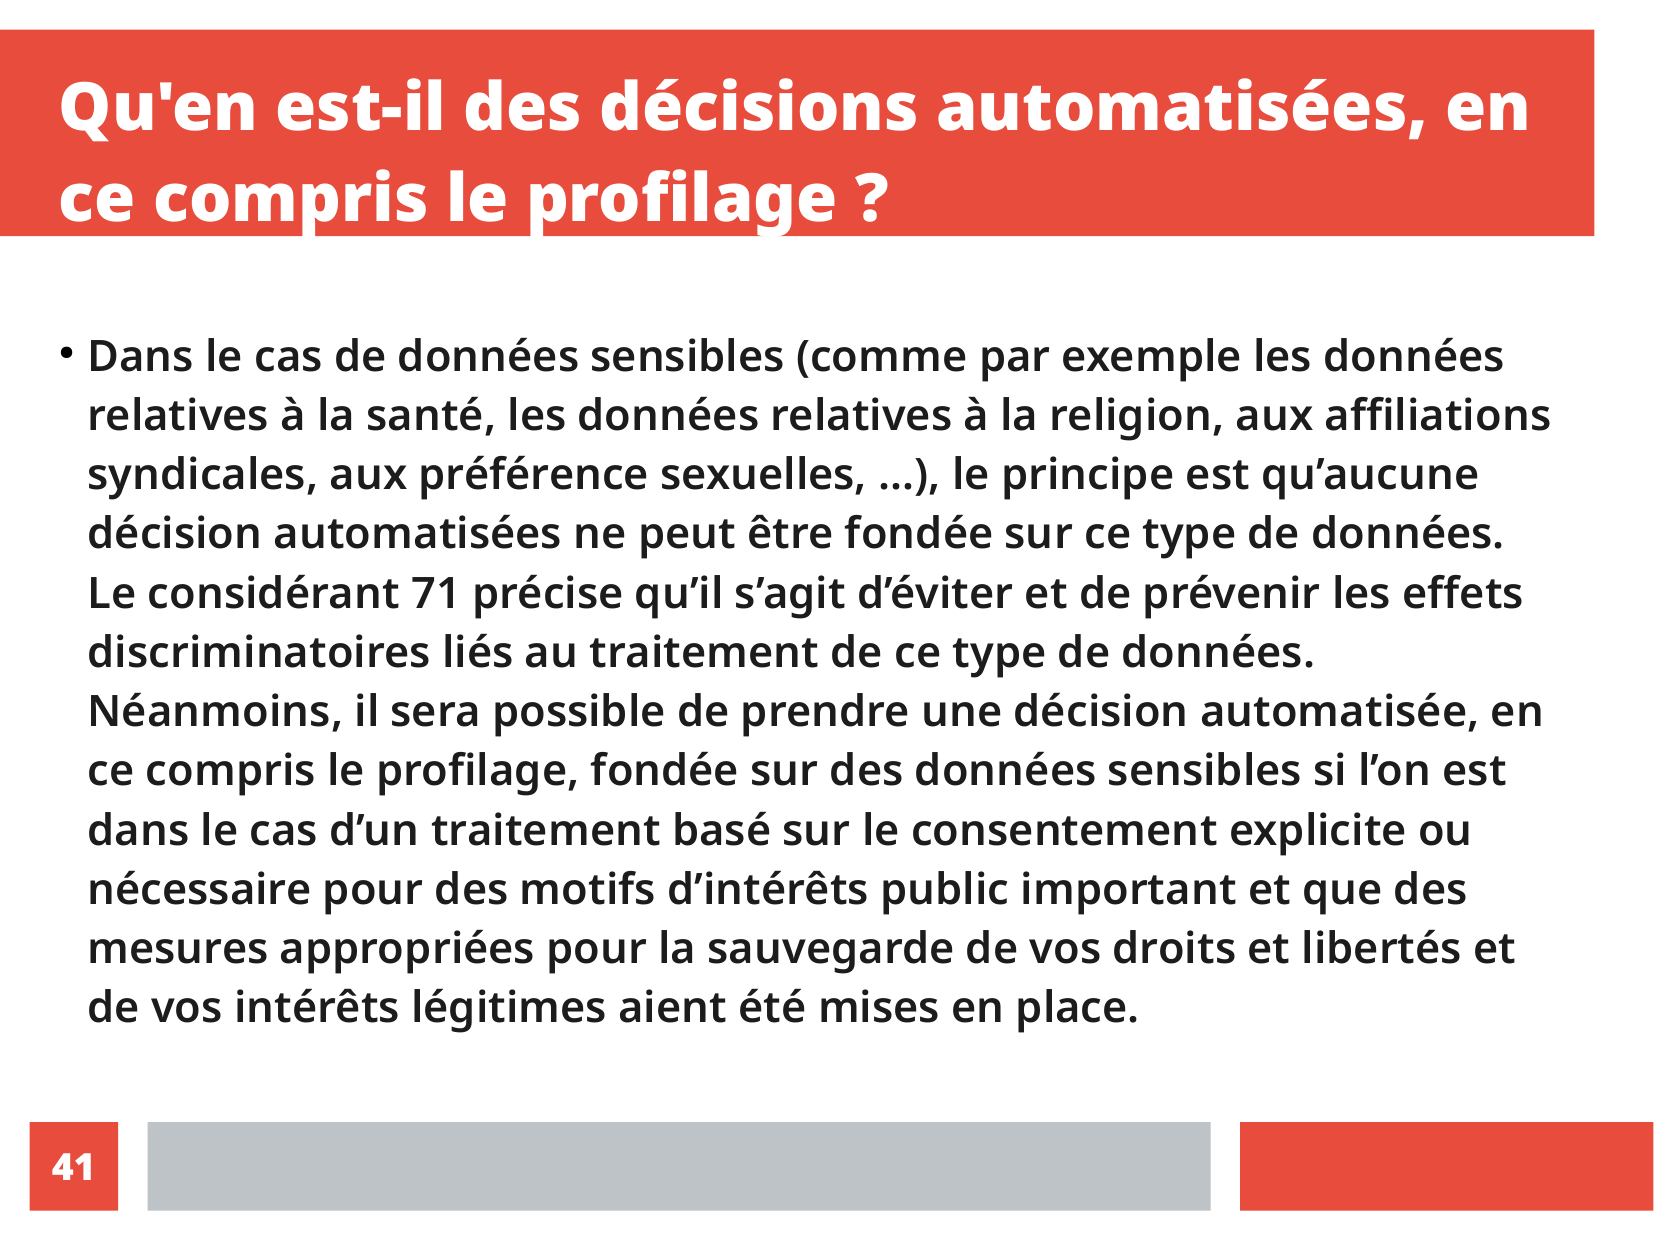

# Qu'en est-il des décisions automatisées, en ce compris le profilage ?
Dans le cas de données sensibles (comme par exemple les données relatives à la santé, les données relatives à la religion, aux affiliations syndicales, aux préférence sexuelles, …), le principe est qu’aucune décision automatisées ne peut être fondée sur ce type de données.
Le considérant 71 précise qu’il s’agit d’éviter et de prévenir les effets discriminatoires liés au traitement de ce type de données.
Néanmoins, il sera possible de prendre une décision automatisée, en ce compris le profilage, fondée sur des données sensibles si l’on est dans le cas d’un traitement basé sur le consentement explicite ou nécessaire pour des motifs d’intérêts public important et que des mesures appropriées pour la sauvegarde de vos droits et libertés et de vos intérêts légitimes aient été mises en place.
41